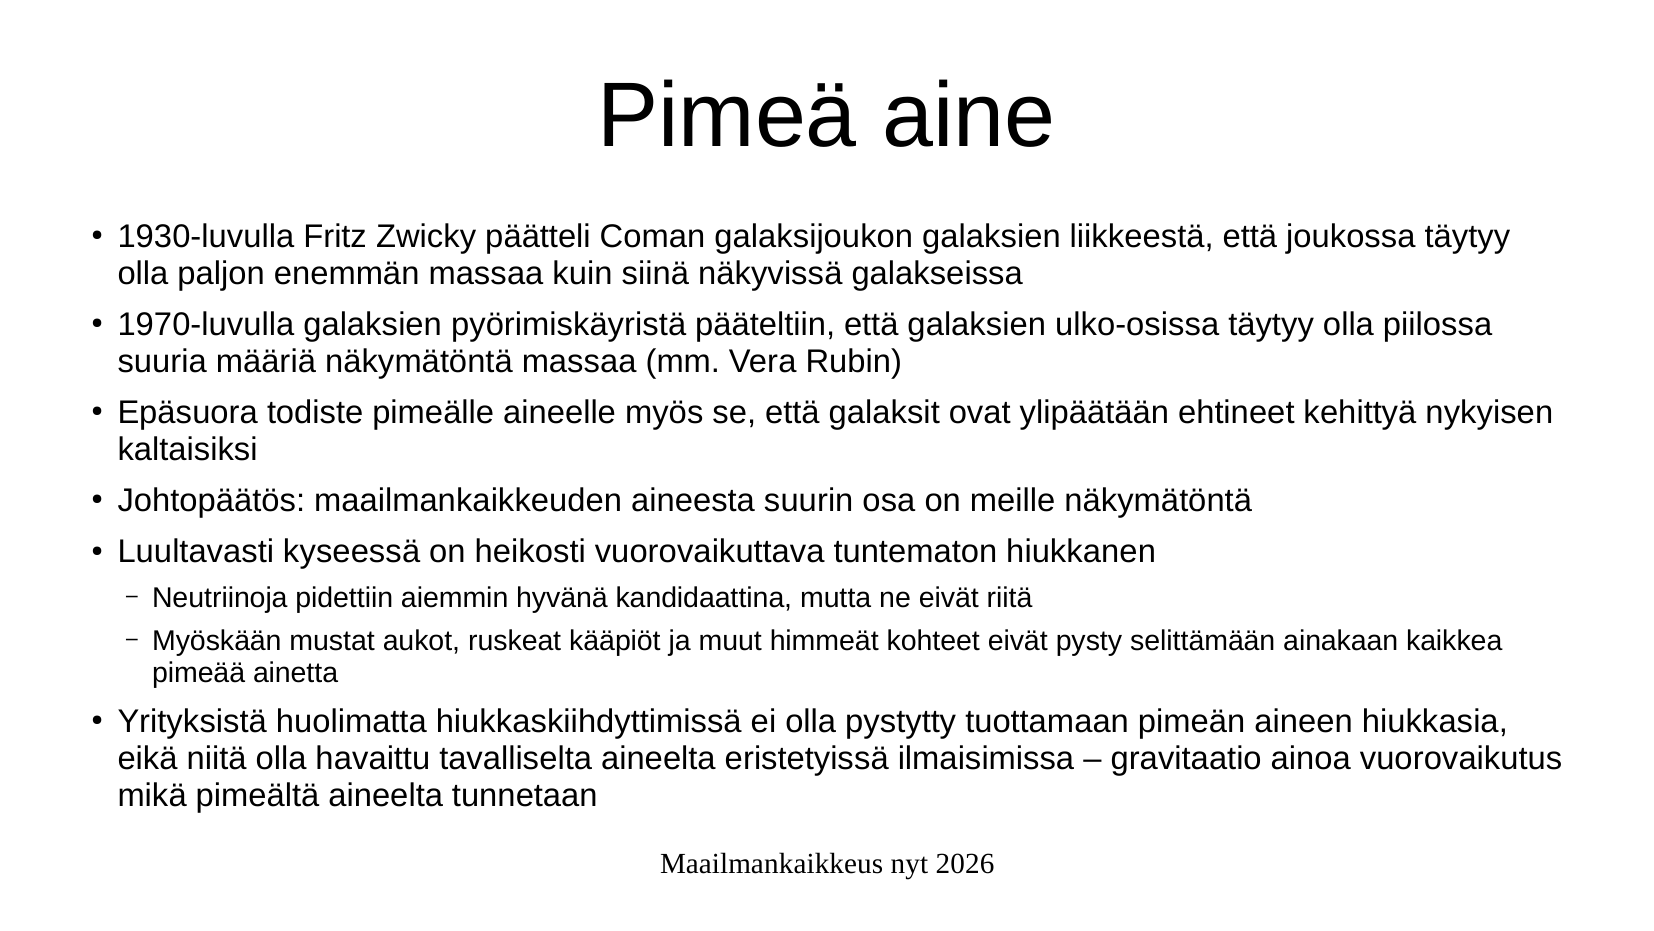

# Pimeä aine
1930-luvulla Fritz Zwicky päätteli Coman galaksijoukon galaksien liikkeestä, että joukossa täytyy olla paljon enemmän massaa kuin siinä näkyvissä galakseissa
1970-luvulla galaksien pyörimiskäyristä pääteltiin, että galaksien ulko-osissa täytyy olla piilossa suuria määriä näkymätöntä massaa (mm. Vera Rubin)
Epäsuora todiste pimeälle aineelle myös se, että galaksit ovat ylipäätään ehtineet kehittyä nykyisen kaltaisiksi
Johtopäätös: maailmankaikkeuden aineesta suurin osa on meille näkymätöntä
Luultavasti kyseessä on heikosti vuorovaikuttava tuntematon hiukkanen
Neutriinoja pidettiin aiemmin hyvänä kandidaattina, mutta ne eivät riitä
Myöskään mustat aukot, ruskeat kääpiöt ja muut himmeät kohteet eivät pysty selittämään ainakaan kaikkea pimeää ainetta
Yrityksistä huolimatta hiukkaskiihdyttimissä ei olla pystytty tuottamaan pimeän aineen hiukkasia, eikä niitä olla havaittu tavalliselta aineelta eristetyissä ilmaisimissa – gravitaatio ainoa vuorovaikutus mikä pimeältä aineelta tunnetaan